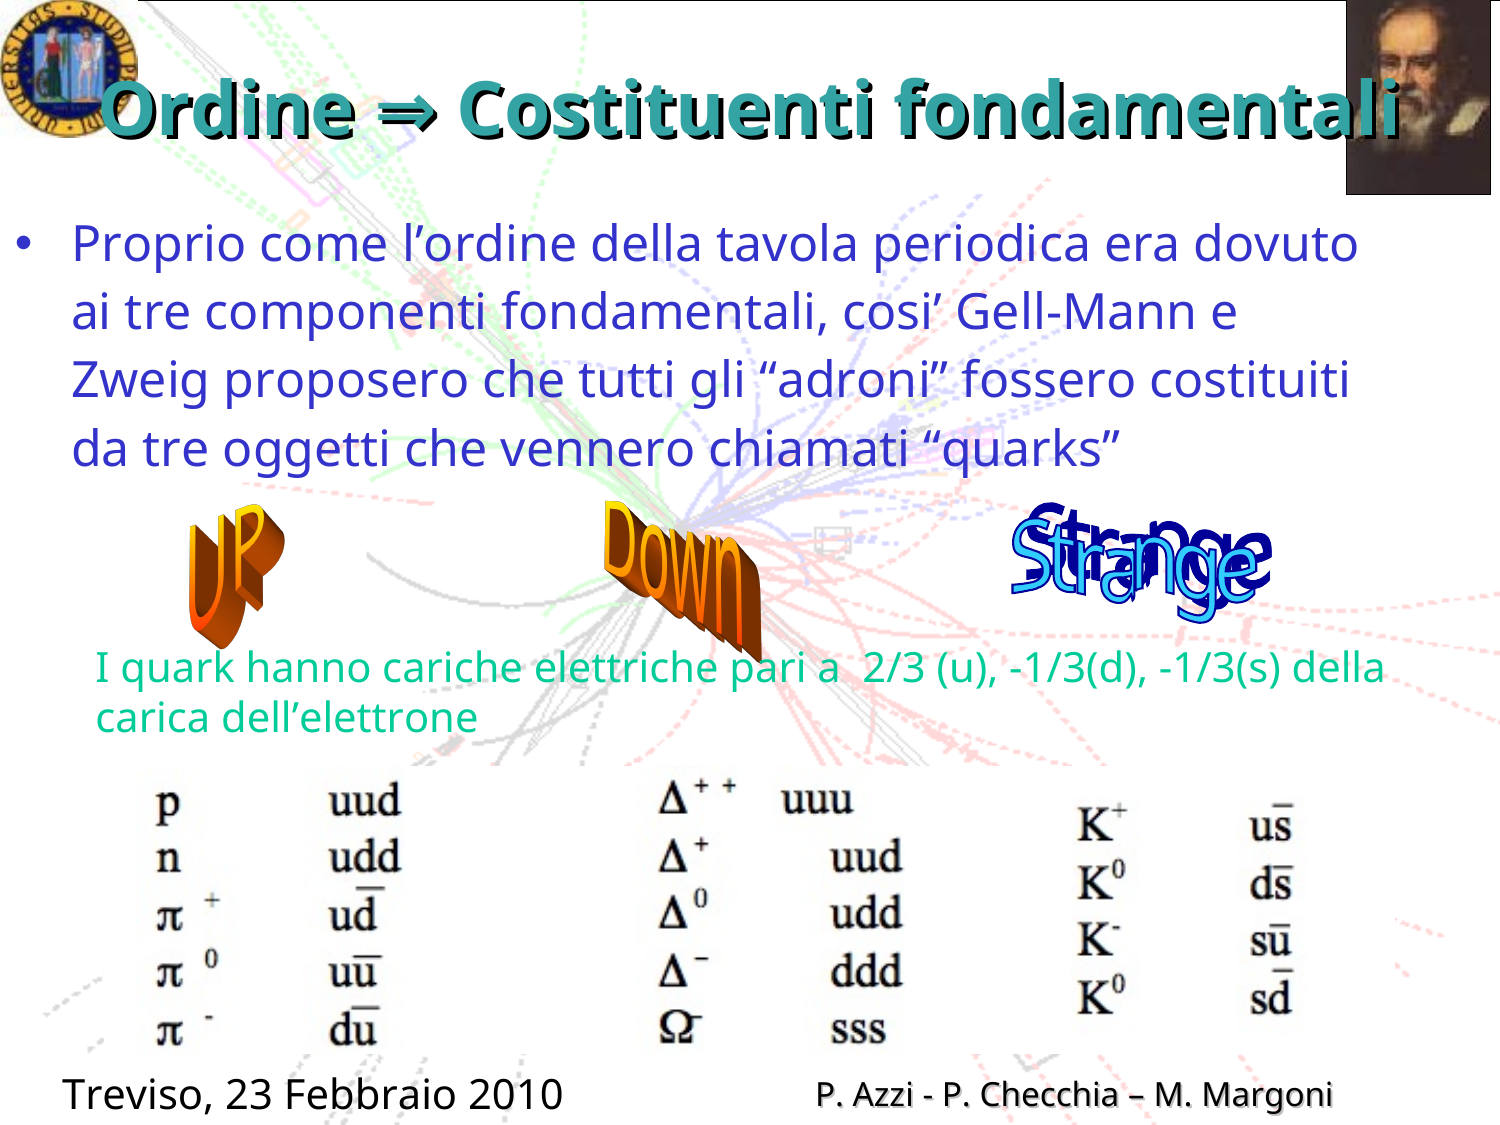

# Ordine ⇒ Costituenti fondamentali
Proprio come l’ordine della tavola periodica era dovuto ai tre componenti fondamentali, cosi’ Gell-Mann e Zweig proposero che tutti gli “adroni” fossero costituiti da tre oggetti che vennero chiamati “quarks”
Down
UP
Strange
I quark hanno cariche elettriche pari a 2/3 (u), -1/3(d), -1/3(s) della
carica dell’elettrone